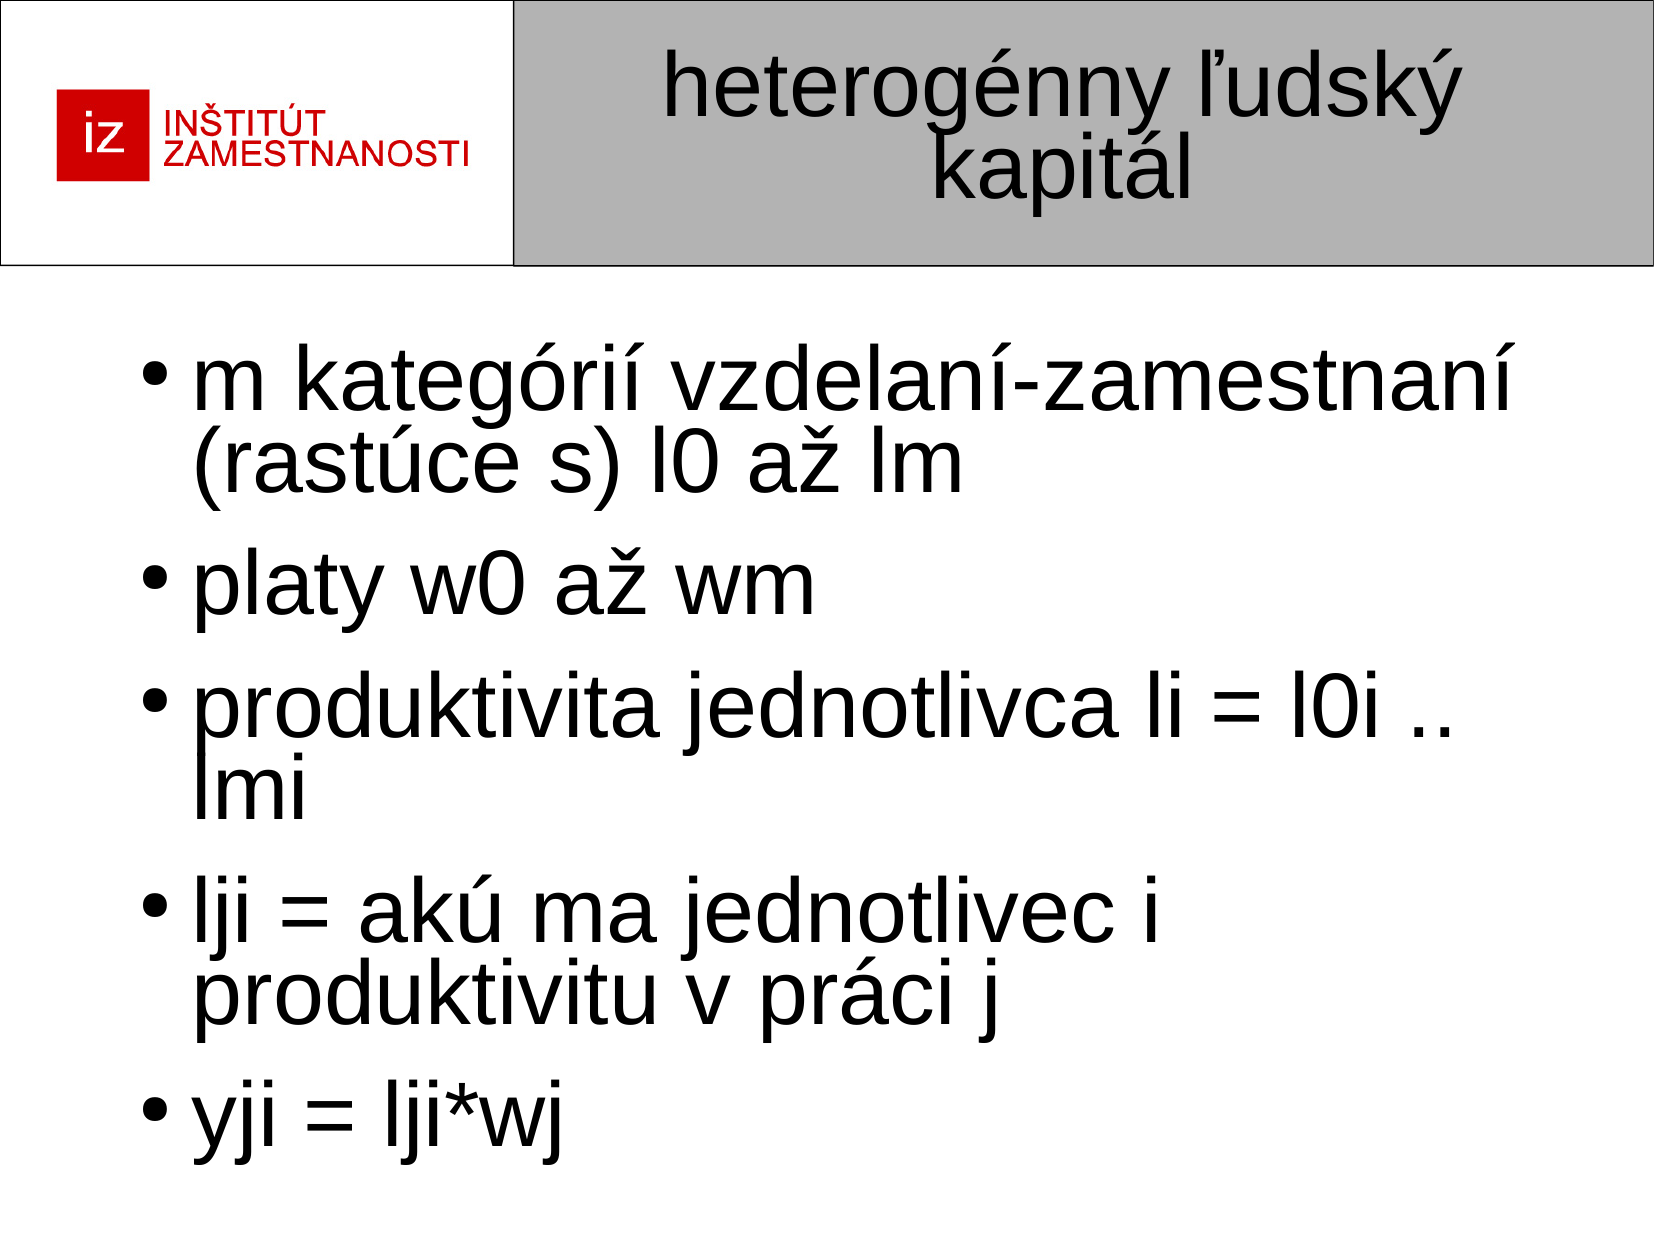

# heterogénny ľudský kapitál
m kategórií vzdelaní-zamestnaní (rastúce s) l0 až lm
platy w0 až wm
produktivita jednotlivca li = l0i .. lmi
lji = akú ma jednotlivec i produktivitu v práci j
yji = lji*wj